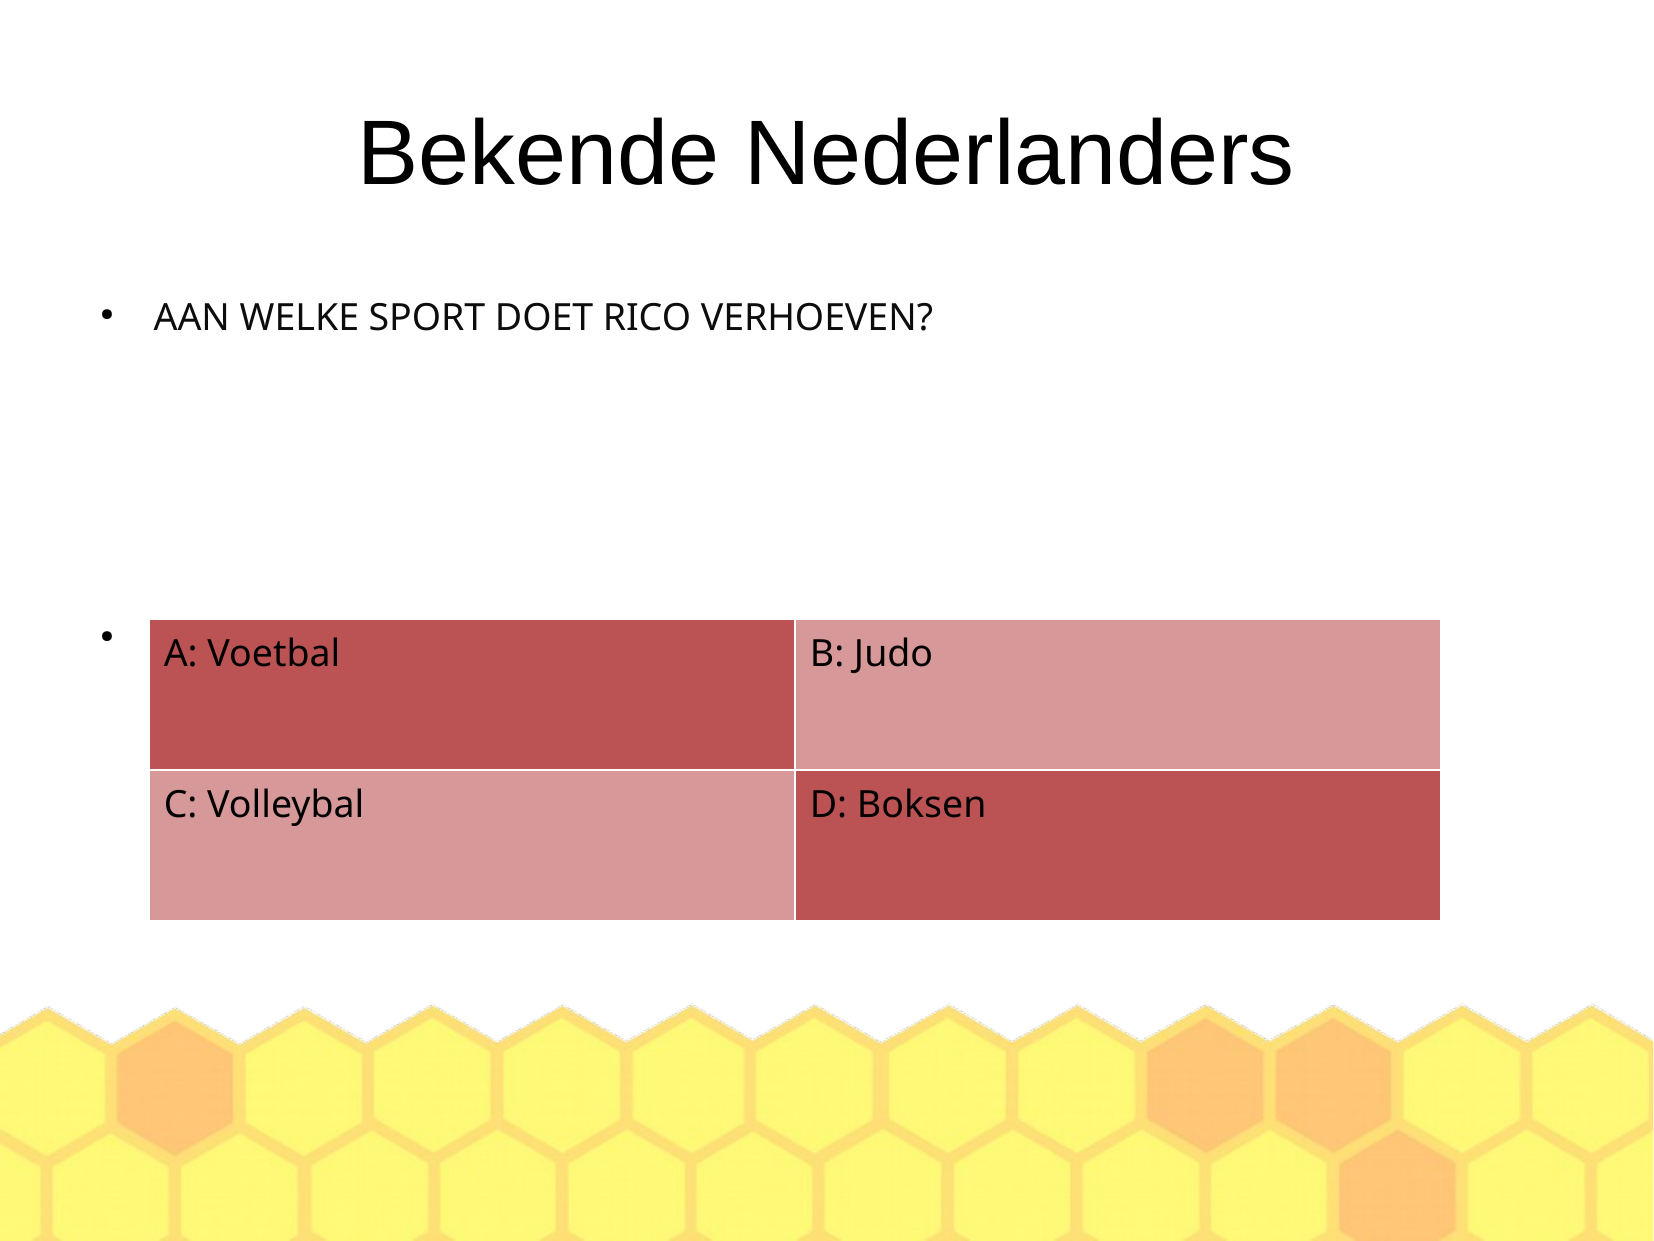

# Bekende Nederlanders
Aan welke sport doet Rico Verhoeven?
| A: Voetbal | B: Judo |
| --- | --- |
| C: Volleybal | D: Boksen |